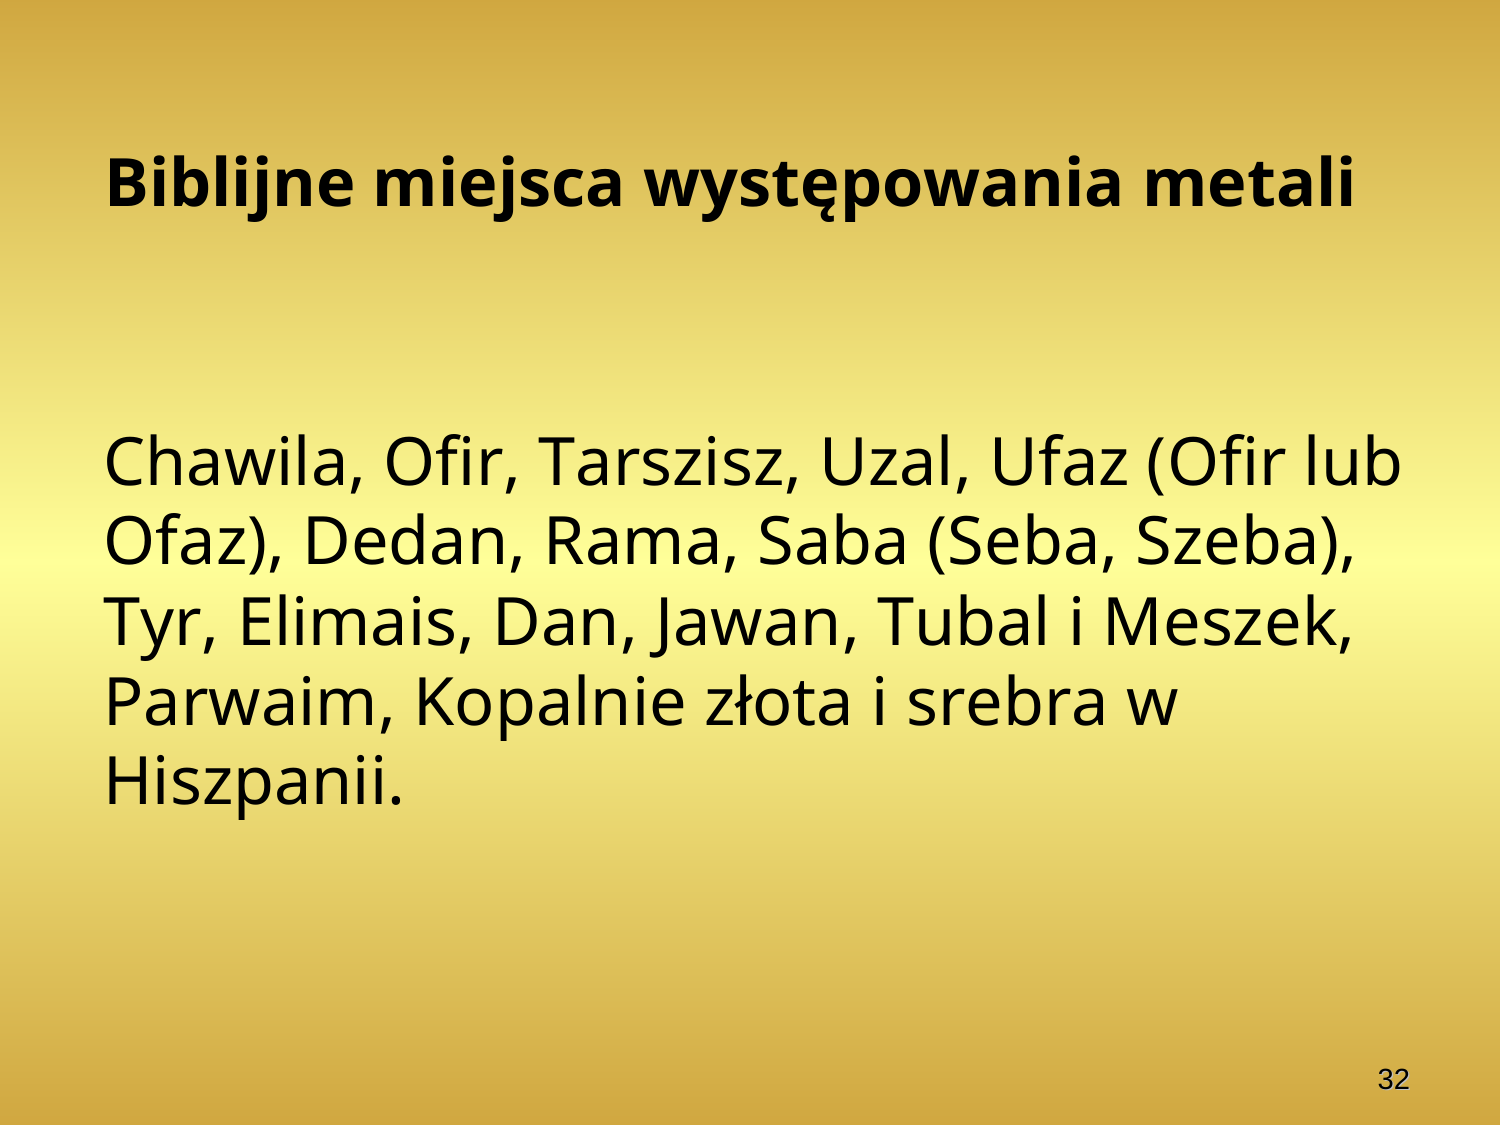

# Biblijne miejsca występowania metali
Chawila, Ofir, Tarszisz, Uzal, Ufaz (Ofir lub Ofaz), Dedan, Rama, Saba (Seba, Szeba), Tyr, Elimais, Dan, Jawan, Tubal i Meszek, Parwaim, Kopalnie złota i srebra w Hiszpanii.